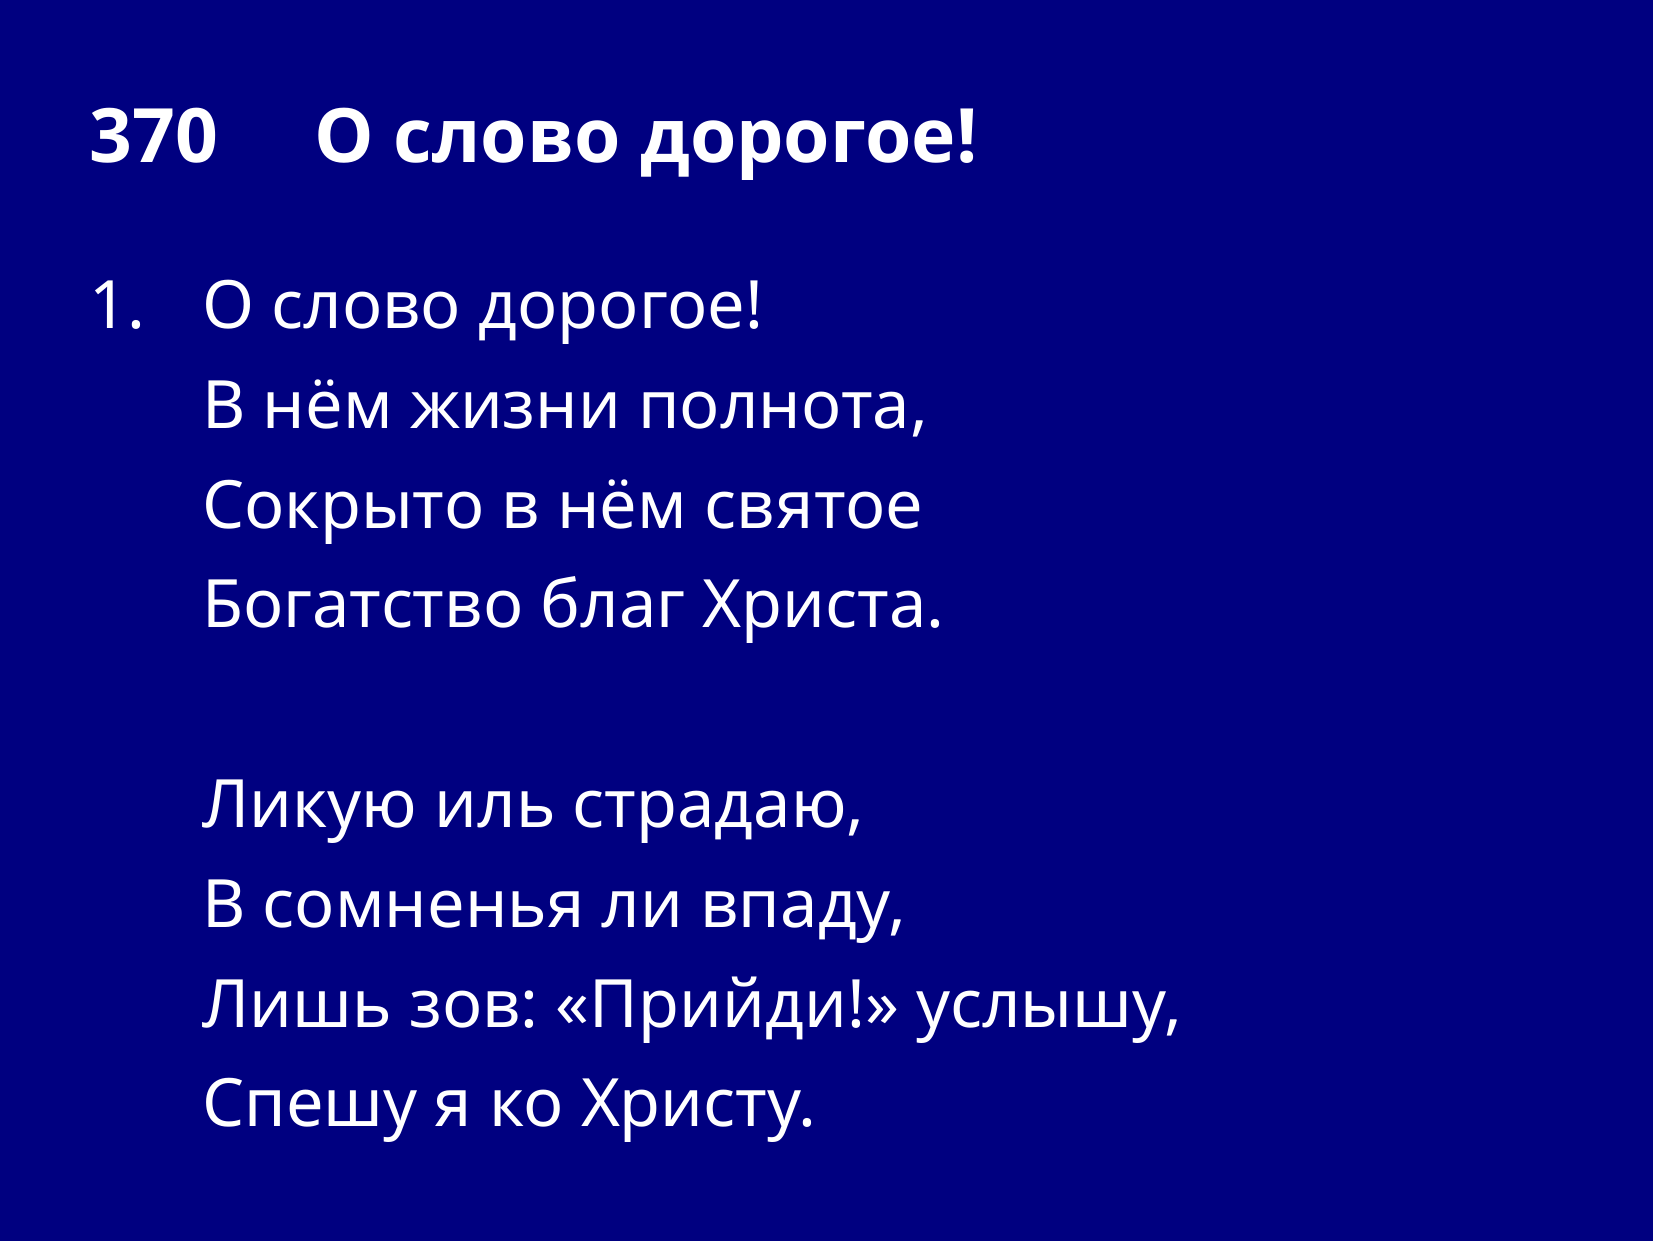

370	О слово дорогое!
1.	О слово дорогое!
	В нём жизни полнота,
	Сокрыто в нём святое
	Богатство благ Христа.
	Ликую иль страдаю,
	В сомненья ли впаду,
	Лишь зов: «Прийди!» услышу,
	Спешу я ко Христу.